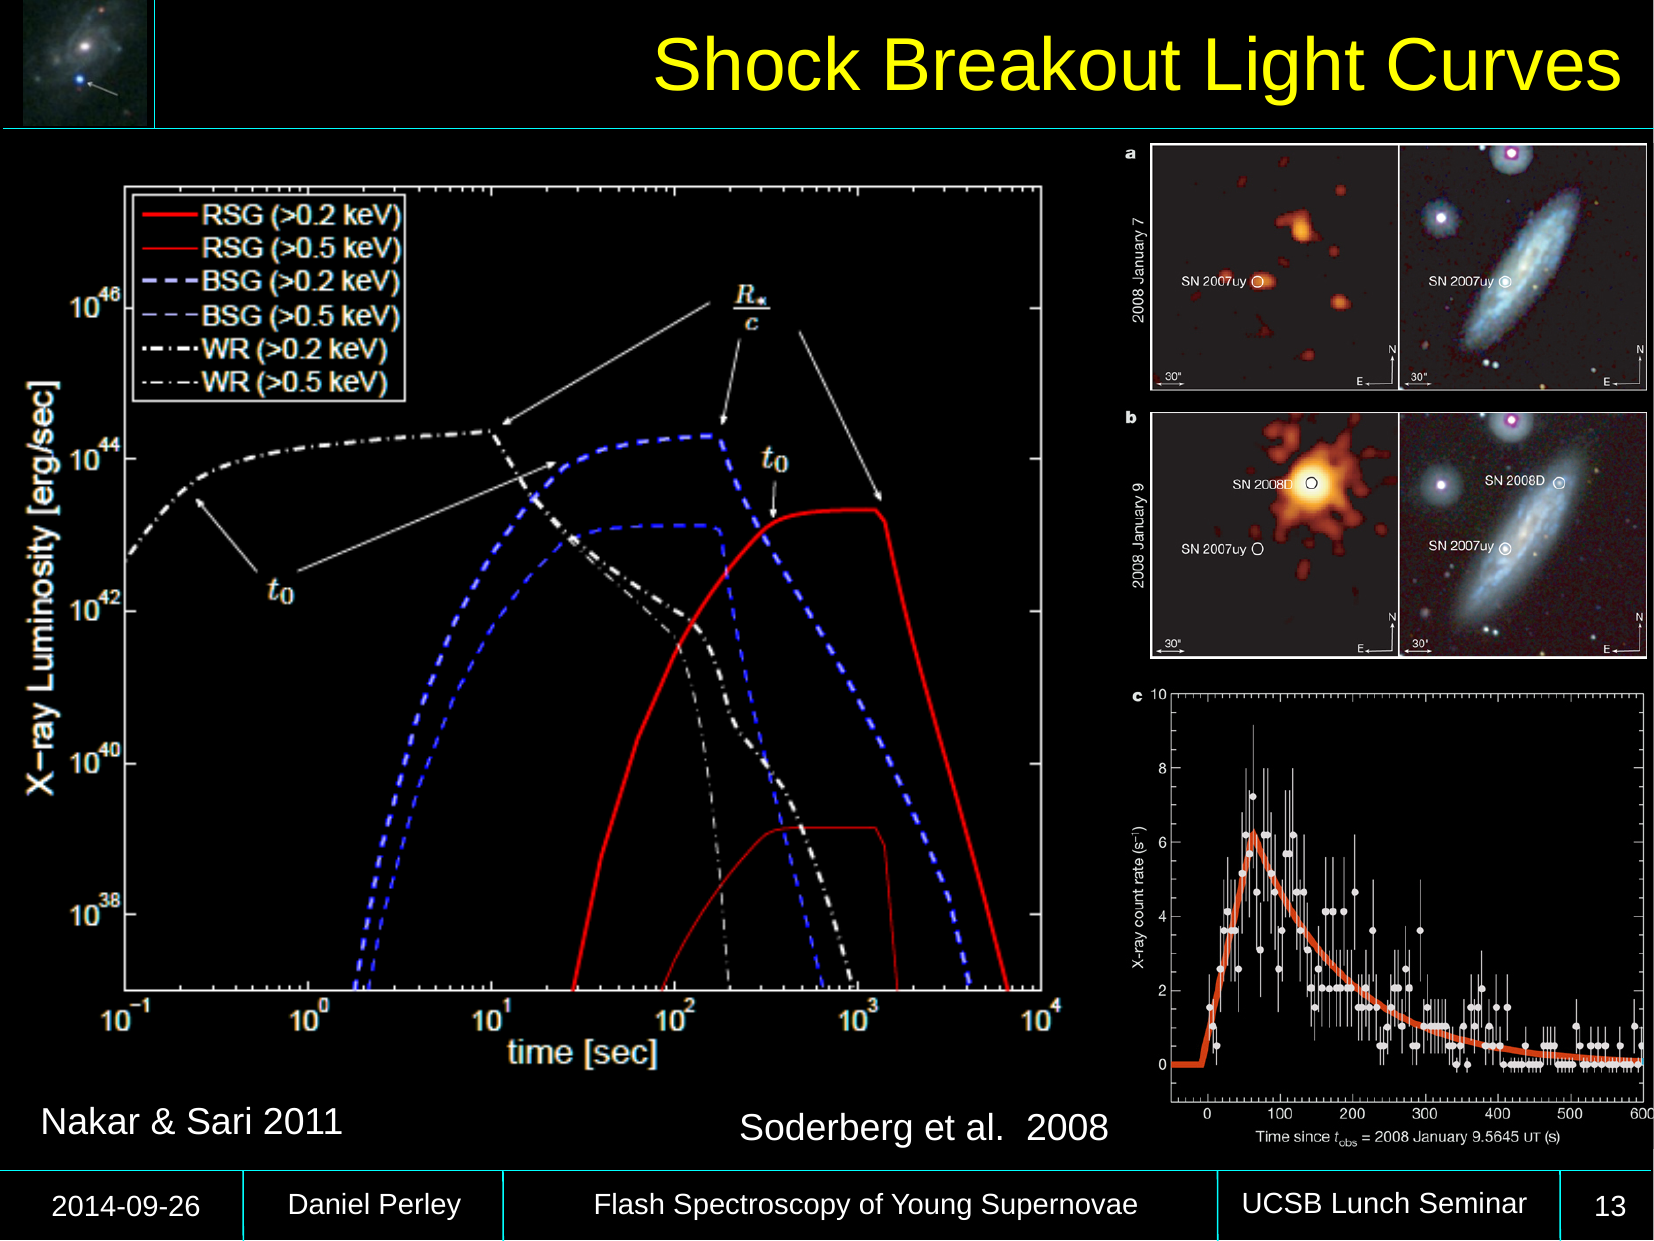

# Shock Breakout Light Curves
Nakar & Sari 2011
Soderberg et al. 2008
2014-09-26
13